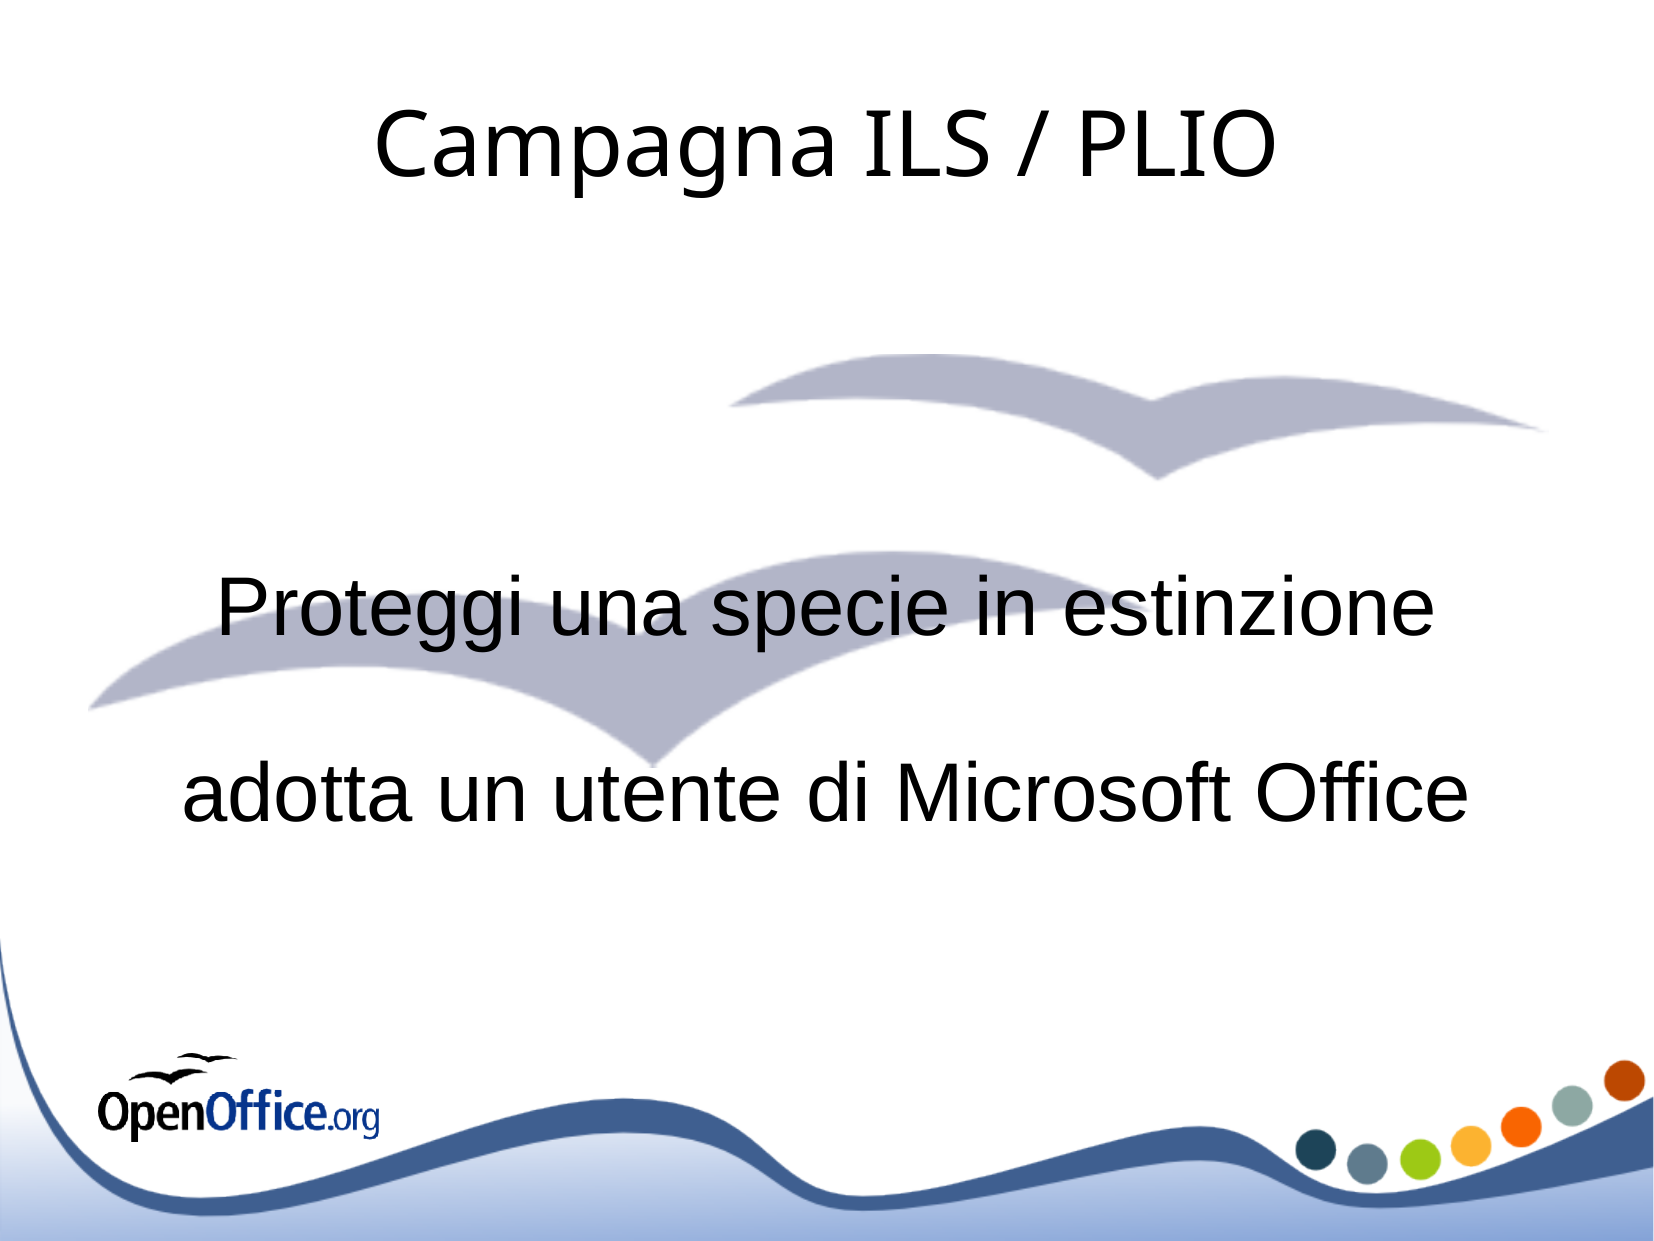

# Campagna ILS / PLIO
Proteggi una specie in estinzione
adotta un utente di Microsoft Office